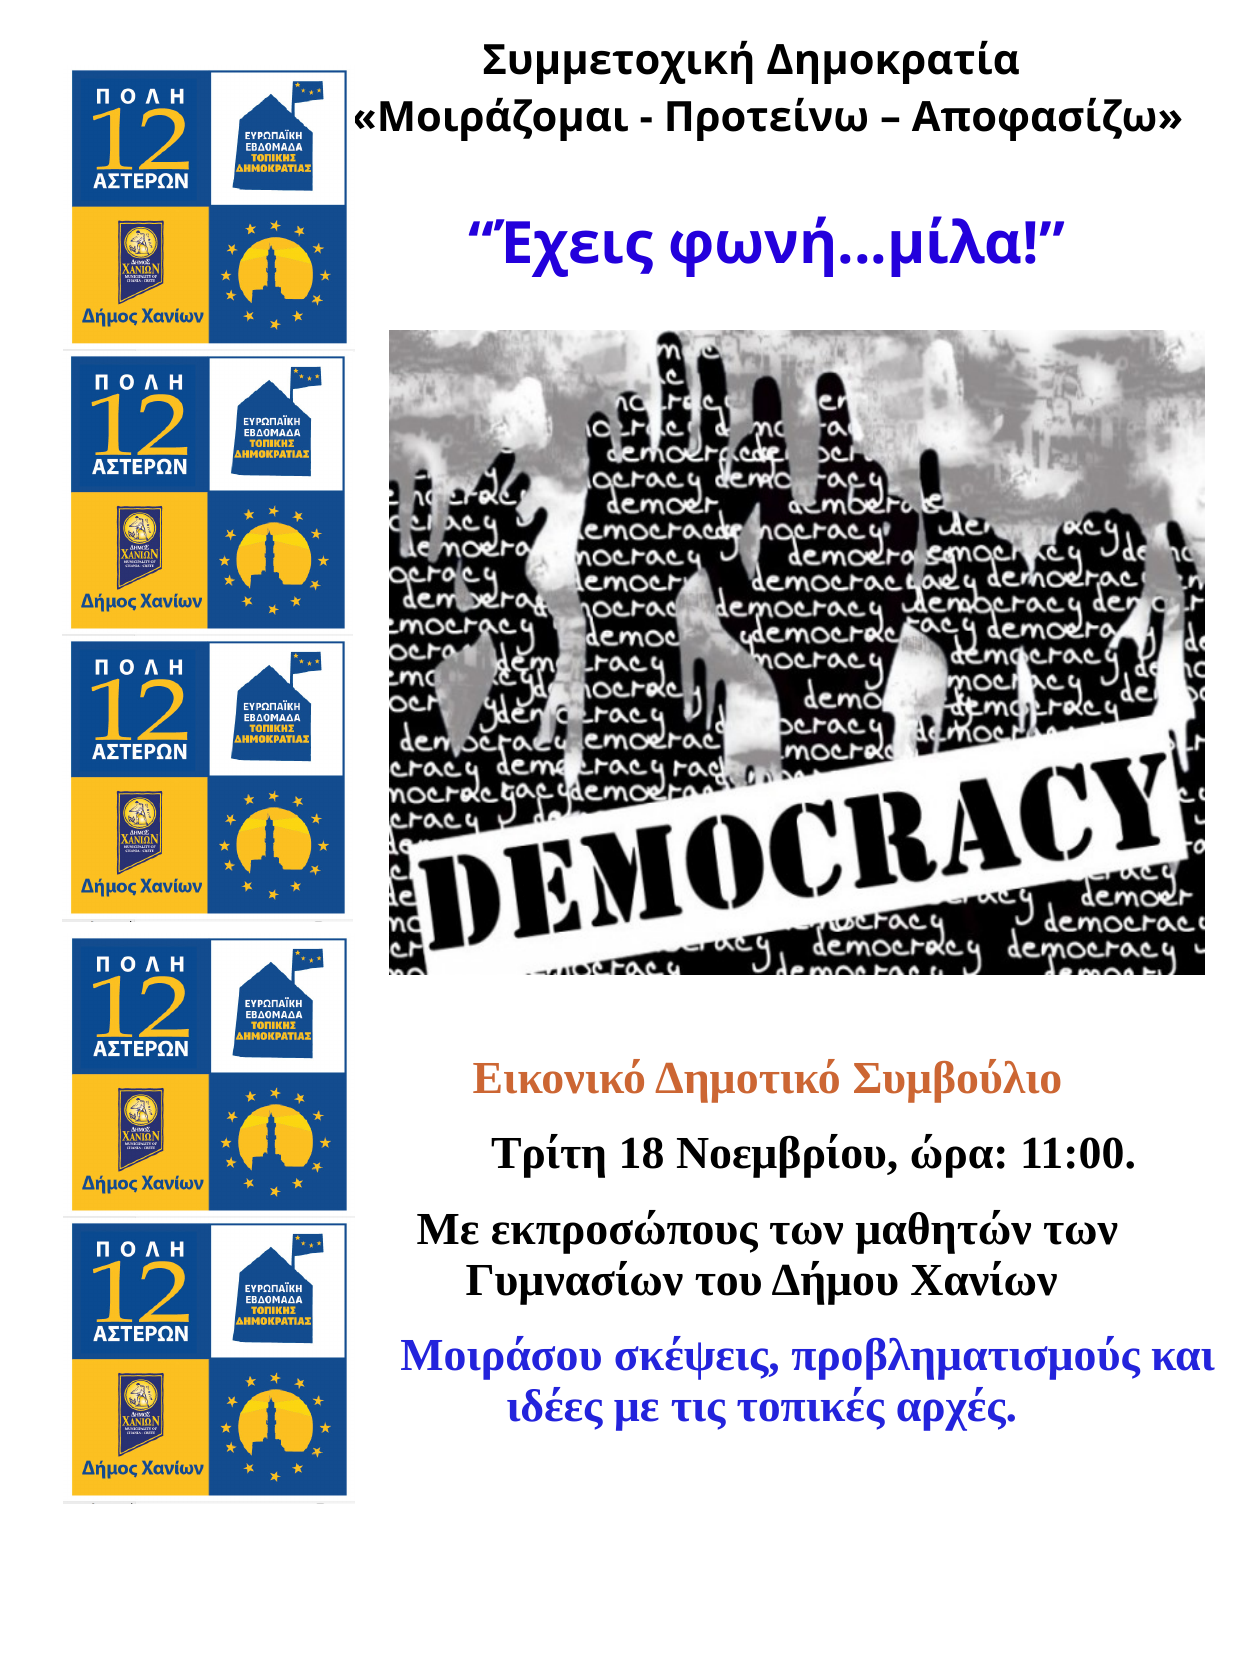

# Συμμετοχική Δημοκρατία «Μοιράζομαι - Προτείνω – Αποφασίζω» “Έχεις φωνή...μίλα!”
Εικονικό Δημοτικό Συμβούλιο
 Τρίτη 18 Νοεμβρίου, ώρα: 11:00.
Με εκπροσώπους των μαθητών των Γυμνασίων του Δήμου Χανίων
 Μοιράσου σκέψεις, προβληματισμούς και ιδέες με τις τοπικές αρχές.